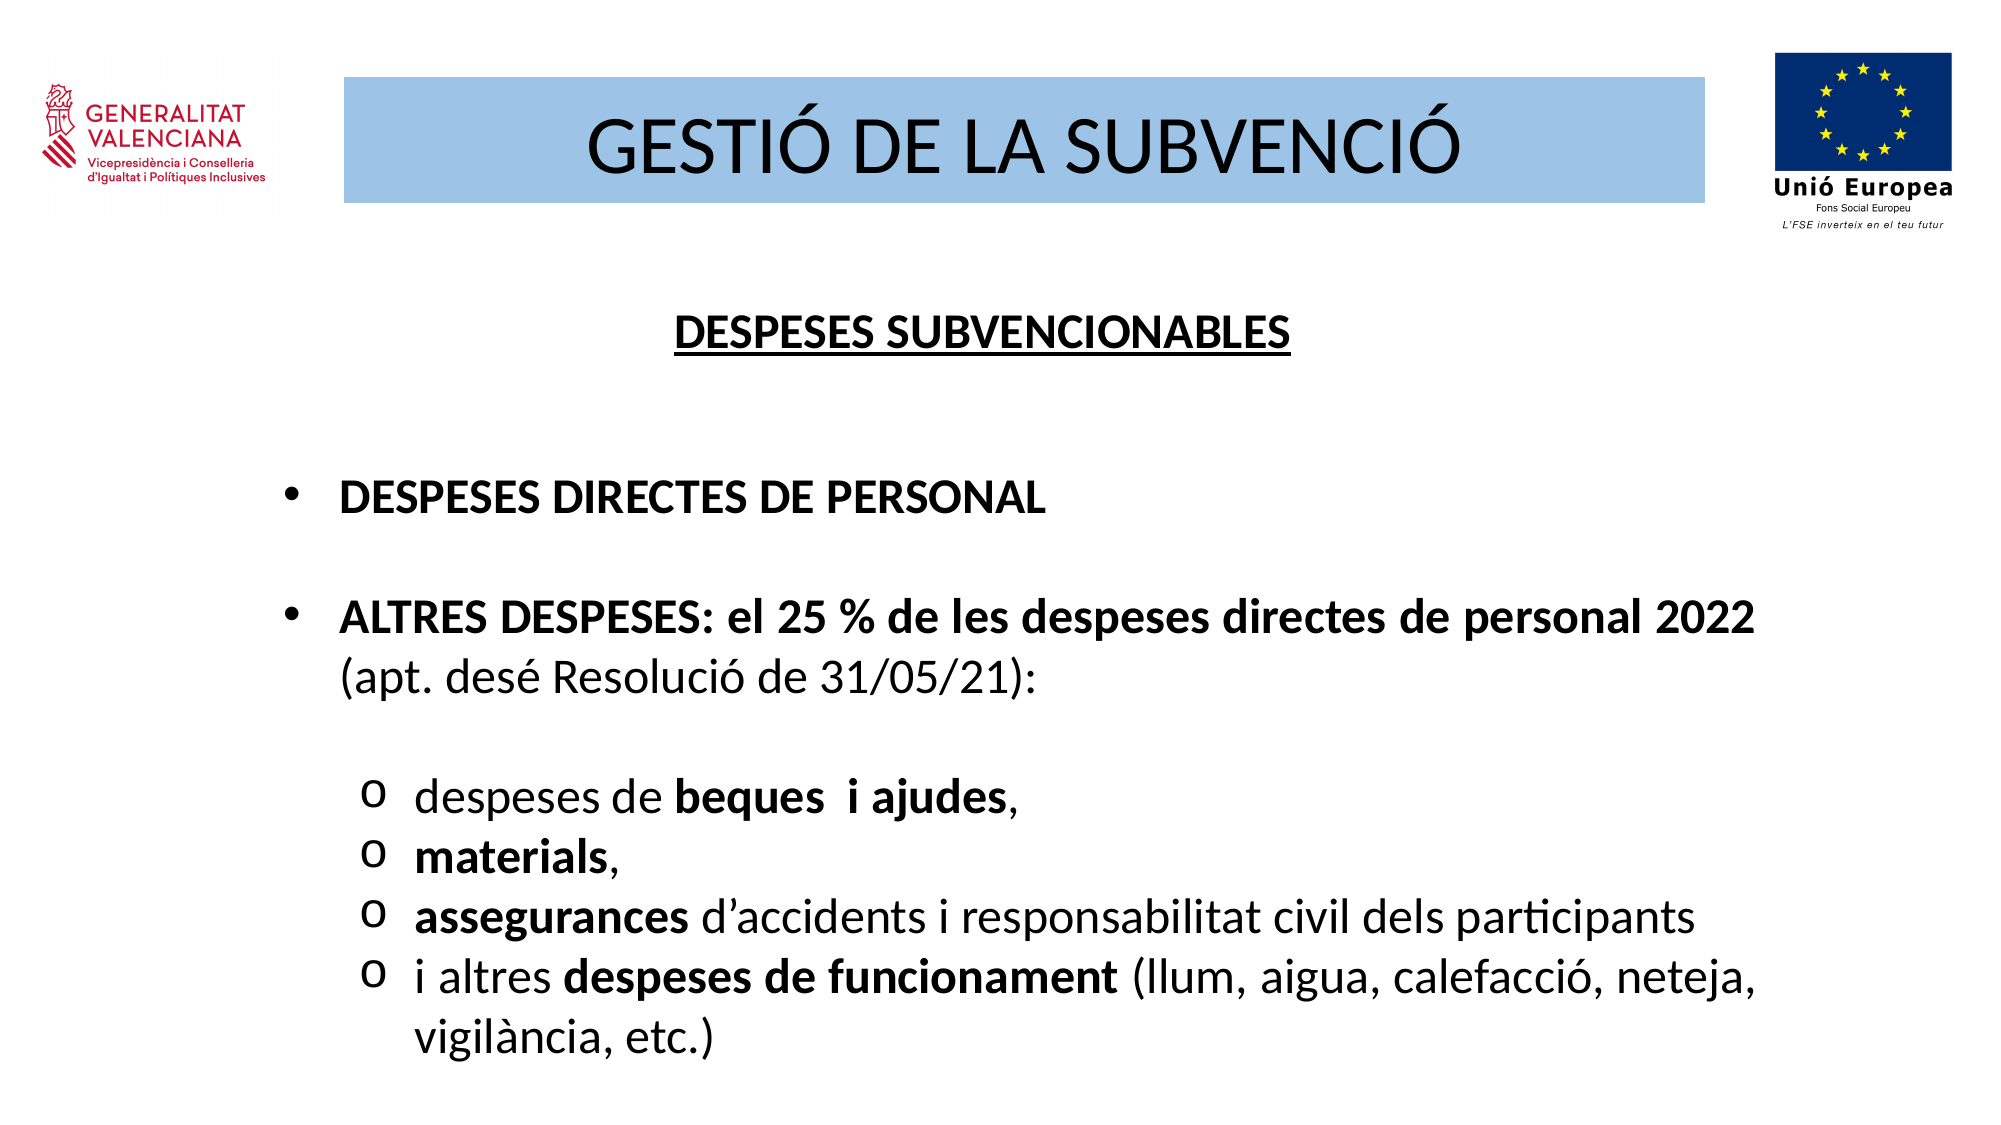

GESTIÓ DE LA SUBVENCIÓ
DESPESES SUBVENCIONABLES
DESPESES DIRECTES DE PERSONAL
ALTRES DESPESES: el 25 % de les despeses directes de personal 2022 (apt. desé Resolució de 31/05/21):
despeses de beques i ajudes,
materials,
assegurances d’accidents i responsabilitat civil dels participants
i altres despeses de funcionament (llum, aigua, calefacció, neteja, vigilància, etc.)